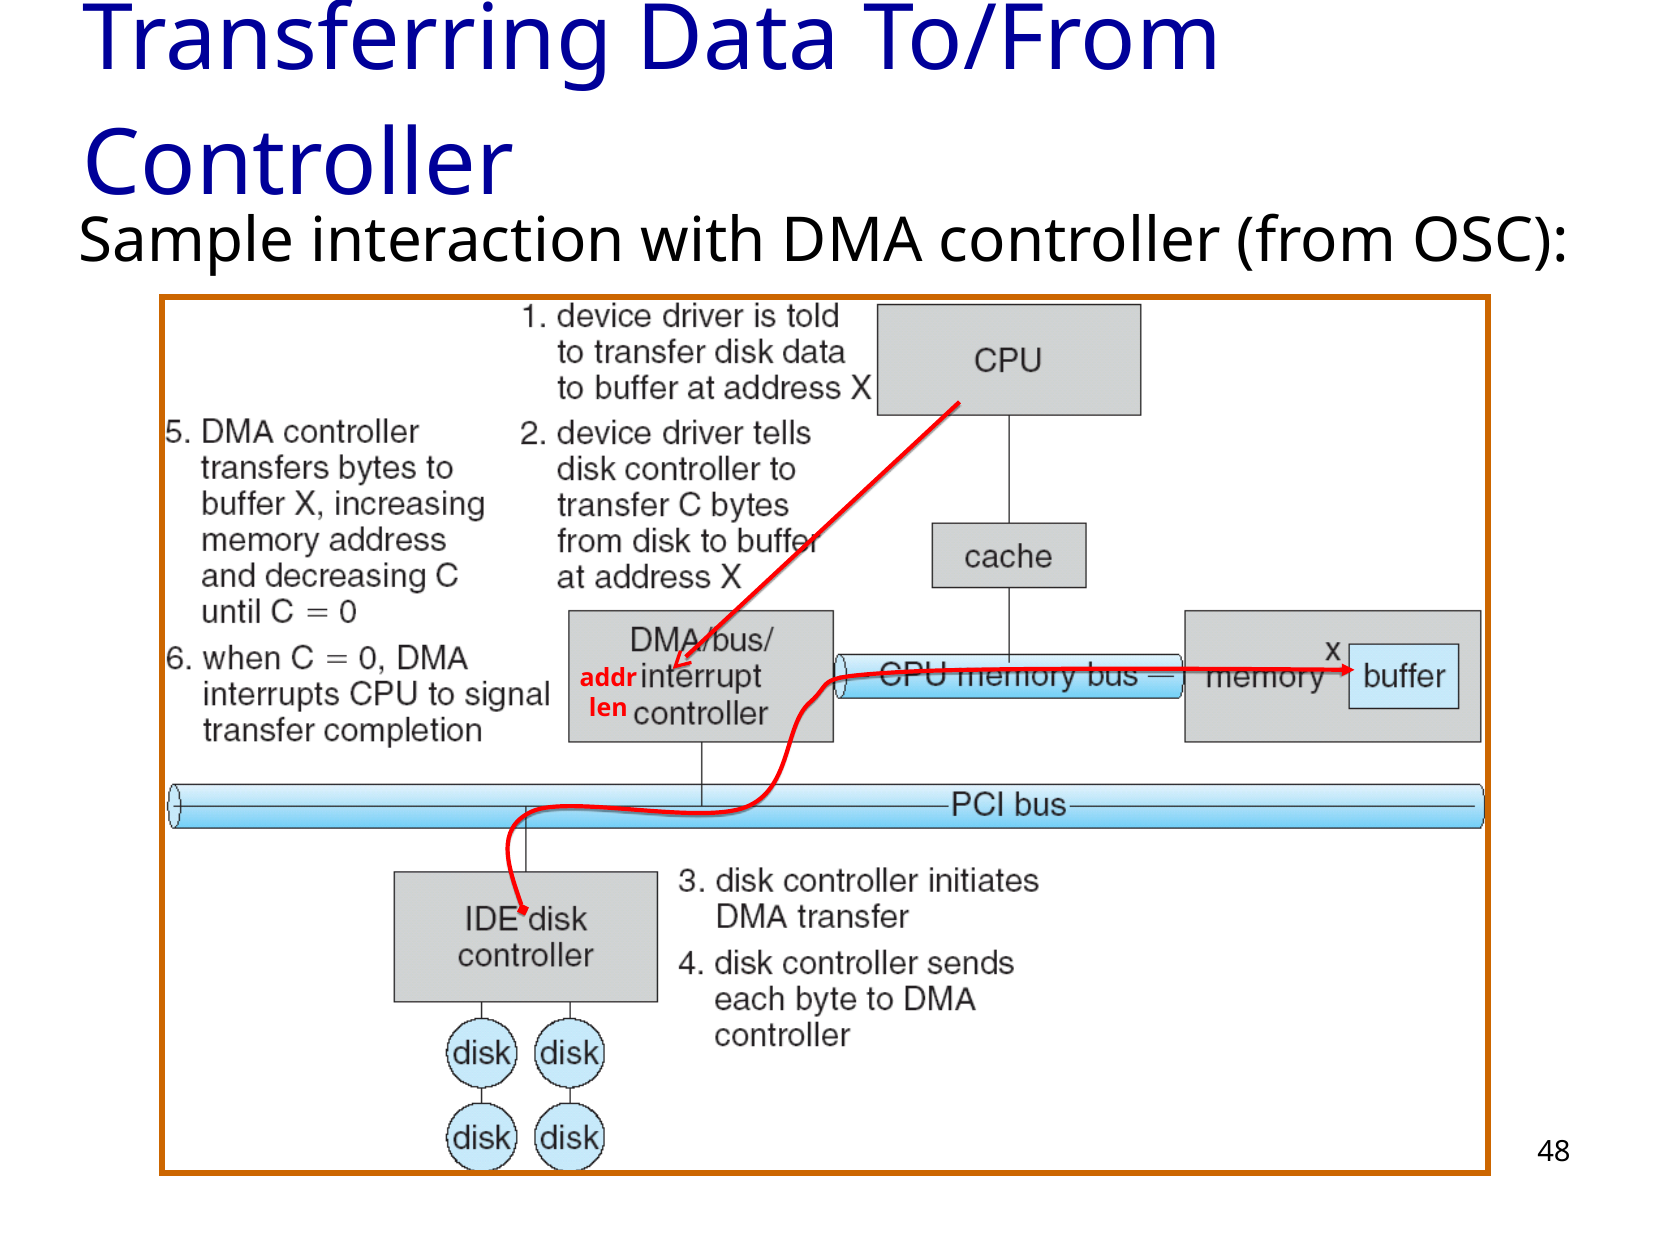

# Transferring Data To/From Controller
Sample interaction with DMA controller (from OSC):
addr
len
48